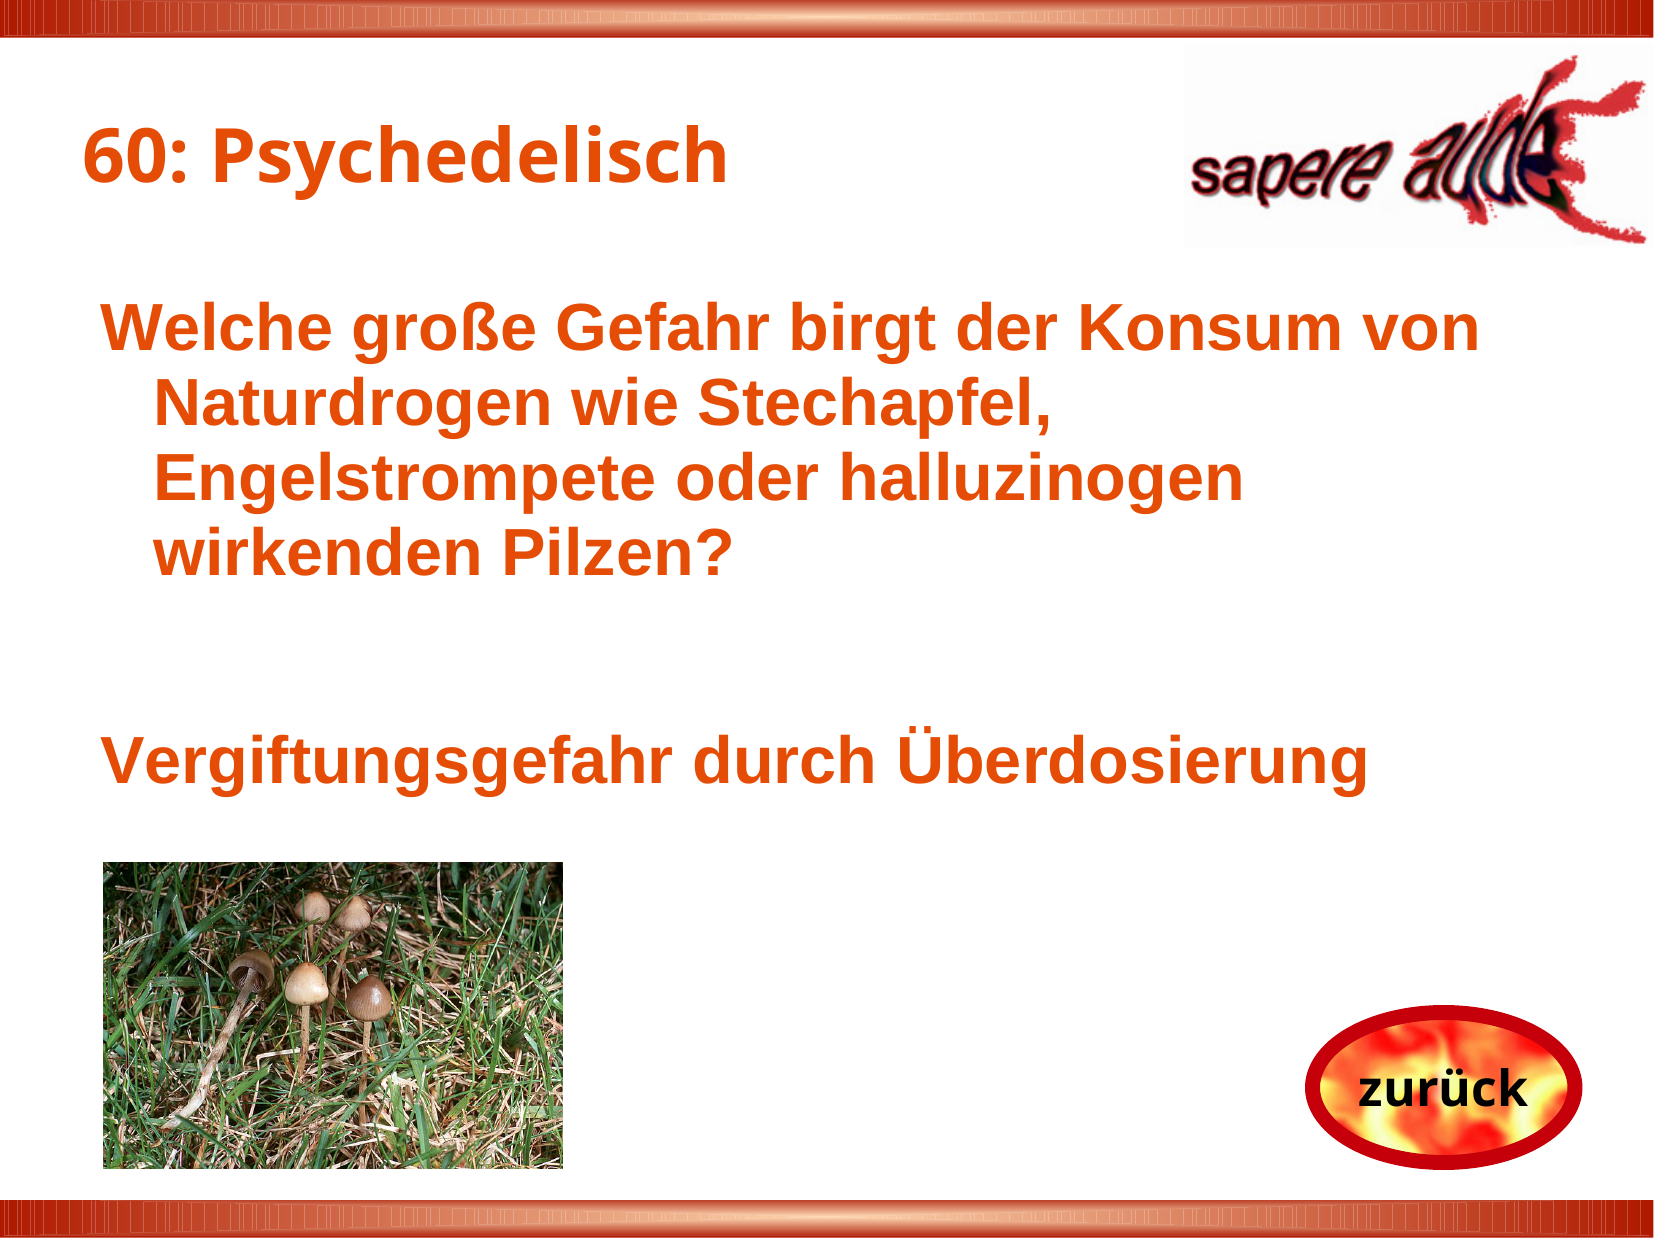

# 60: Psychedelisch
Welche große Gefahr birgt der Konsum von Naturdrogen wie Stechapfel, Engelstrompete oder halluzinogen wirkenden Pilzen?
Vergiftungsgefahr durch Überdosierung